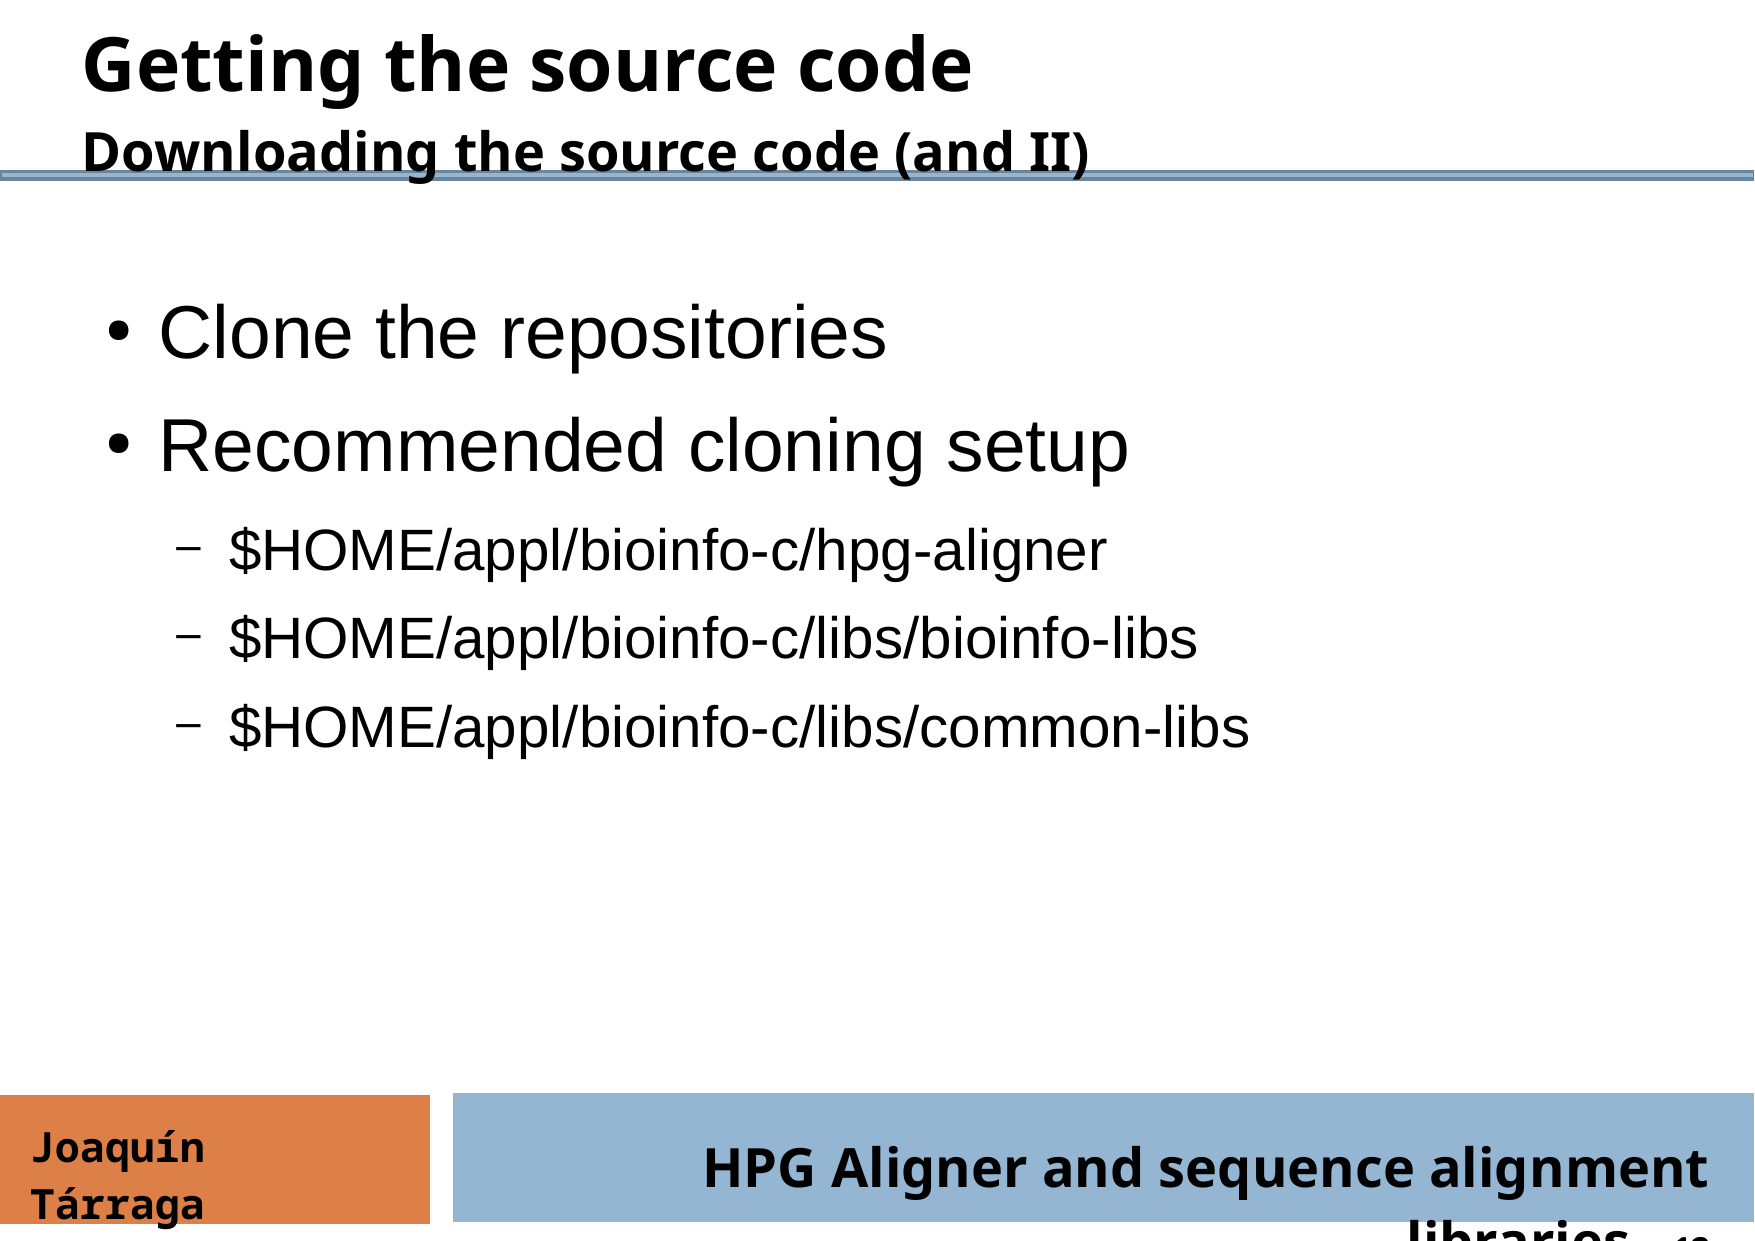

Getting the source code
Downloading the source code (and II)
# Clone the repositories
Recommended cloning setup
$HOME/appl/bioinfo-c/hpg-aligner
$HOME/appl/bioinfo-c/libs/bioinfo-libs
$HOME/appl/bioinfo-c/libs/common-libs
Joaquín Tárraga
jtarraga@cipf.es
HPG Aligner and sequence alignment libraries 12